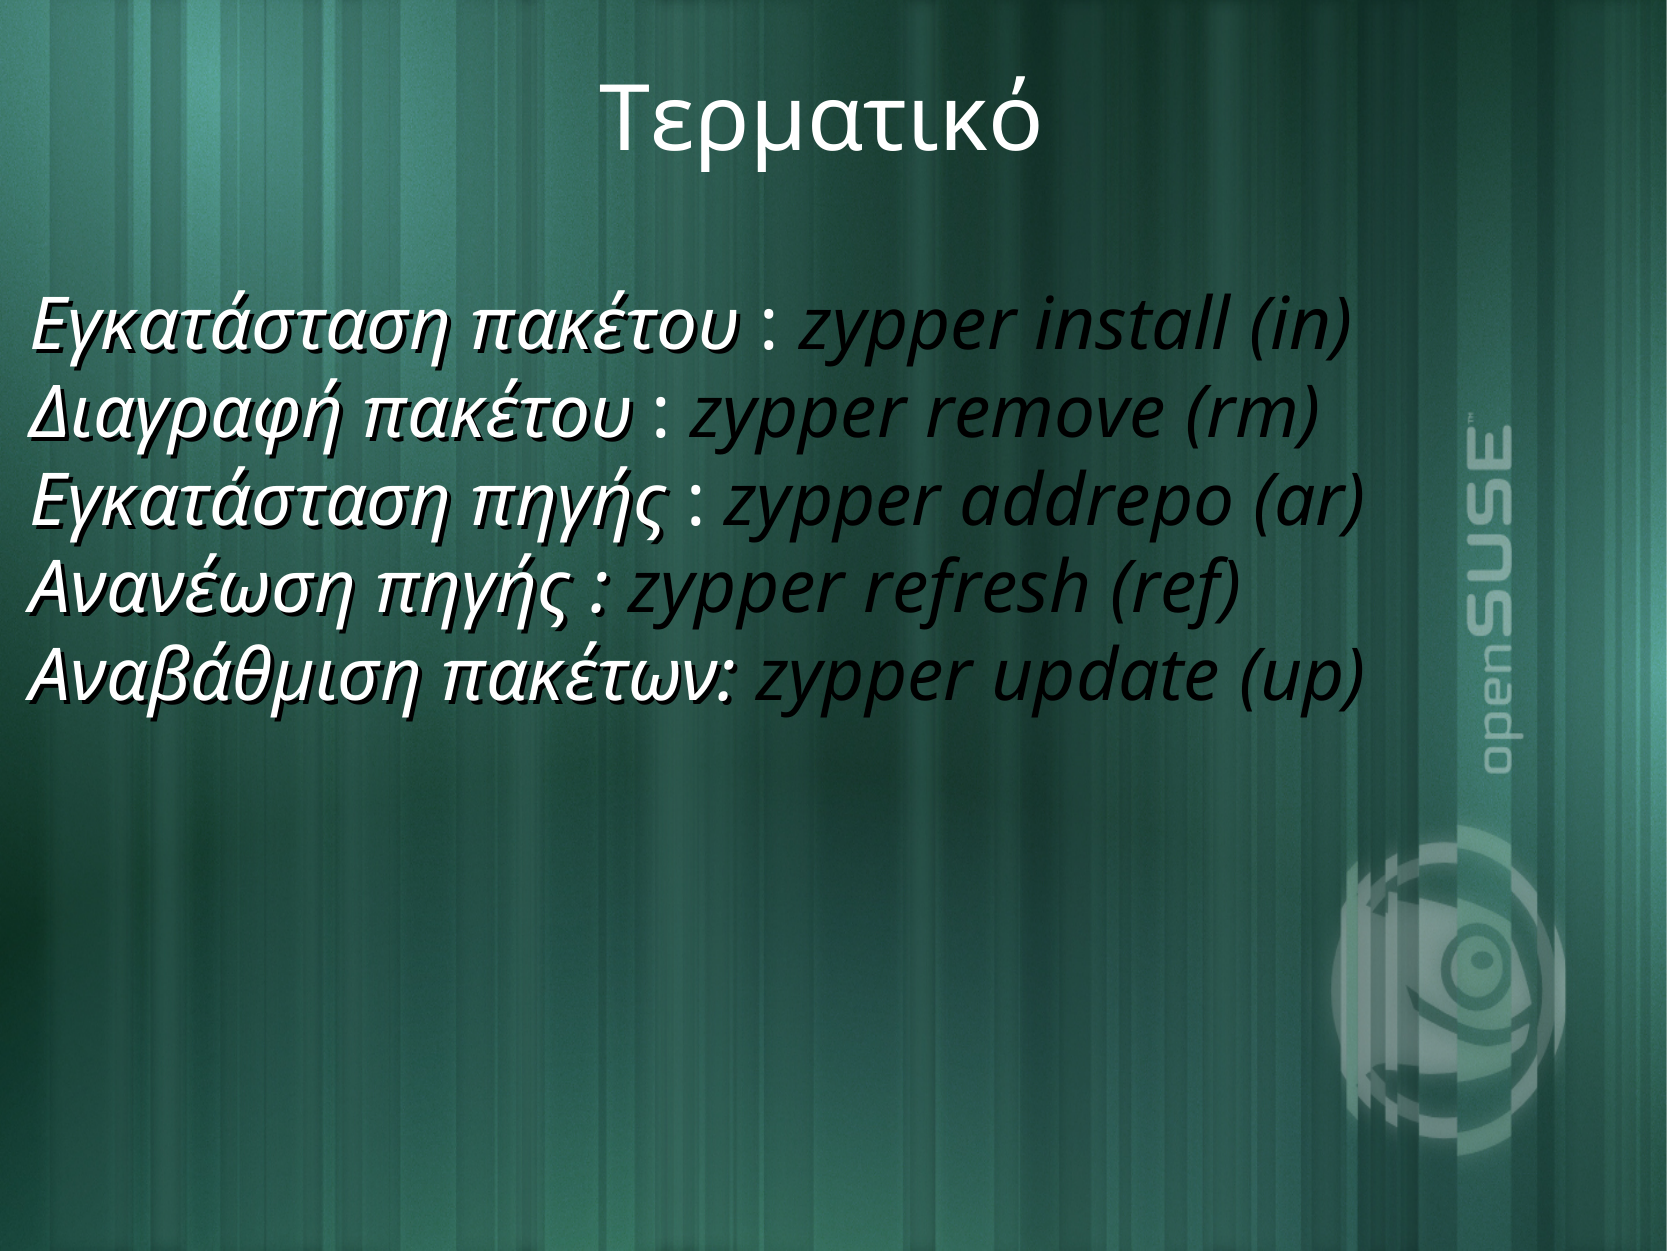

Τερματικό
# Εγκατάσταση πακέτου : zypper install (in) Διαγραφή πακέτου : zypper remove (rm) Εγκατάσταση πηγής : zypper addrepo (ar) Ανανέωση πηγής : zypper refresh (ref) Αναβάθμιση πακέτων: zypper update (up)